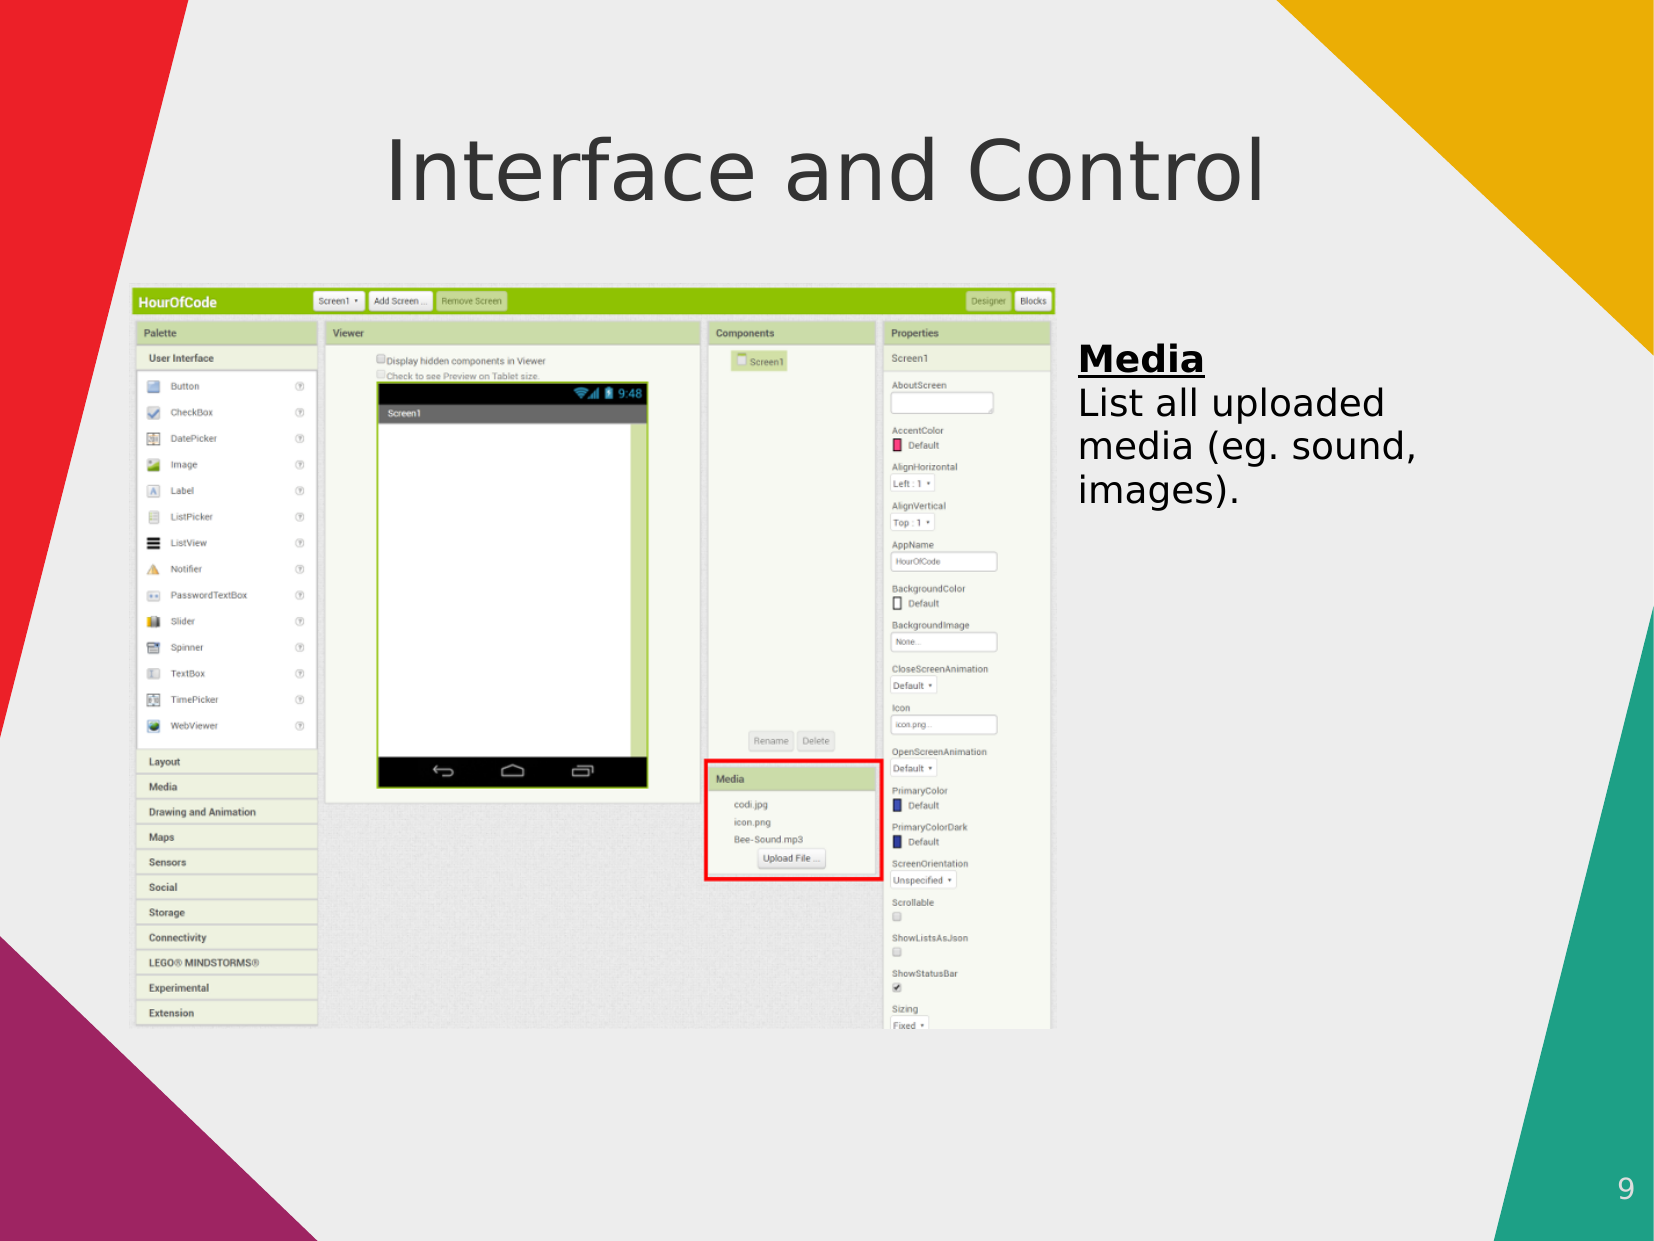

# Interface and Control
Media
List all uploaded media (eg. sound, images).
9